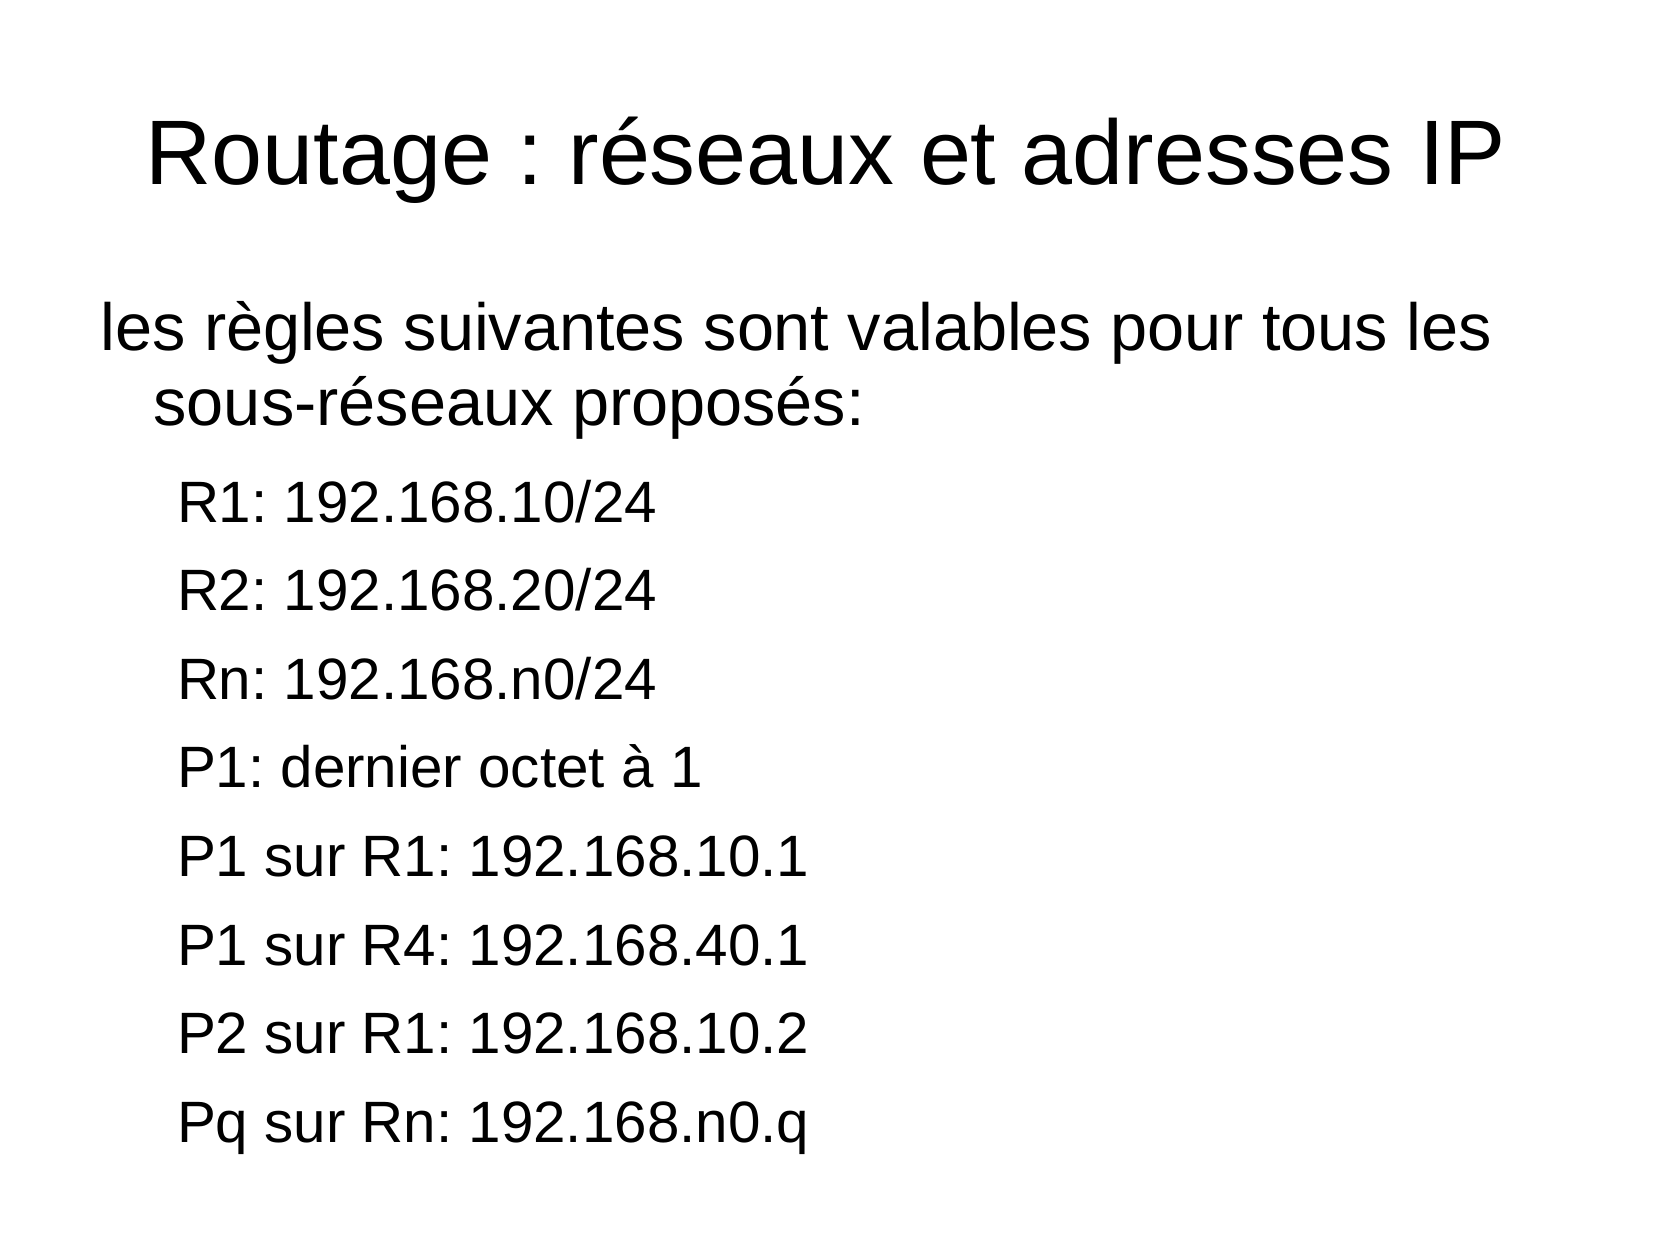

# Routage : réseaux et adresses IP
les règles suivantes sont valables pour tous les sous-réseaux proposés:
R1: 192.168.10/24
R2: 192.168.20/24
Rn: 192.168.n0/24
P1: dernier octet à 1
P1 sur R1: 192.168.10.1
P1 sur R4: 192.168.40.1
P2 sur R1: 192.168.10.2
Pq sur Rn: 192.168.n0.q